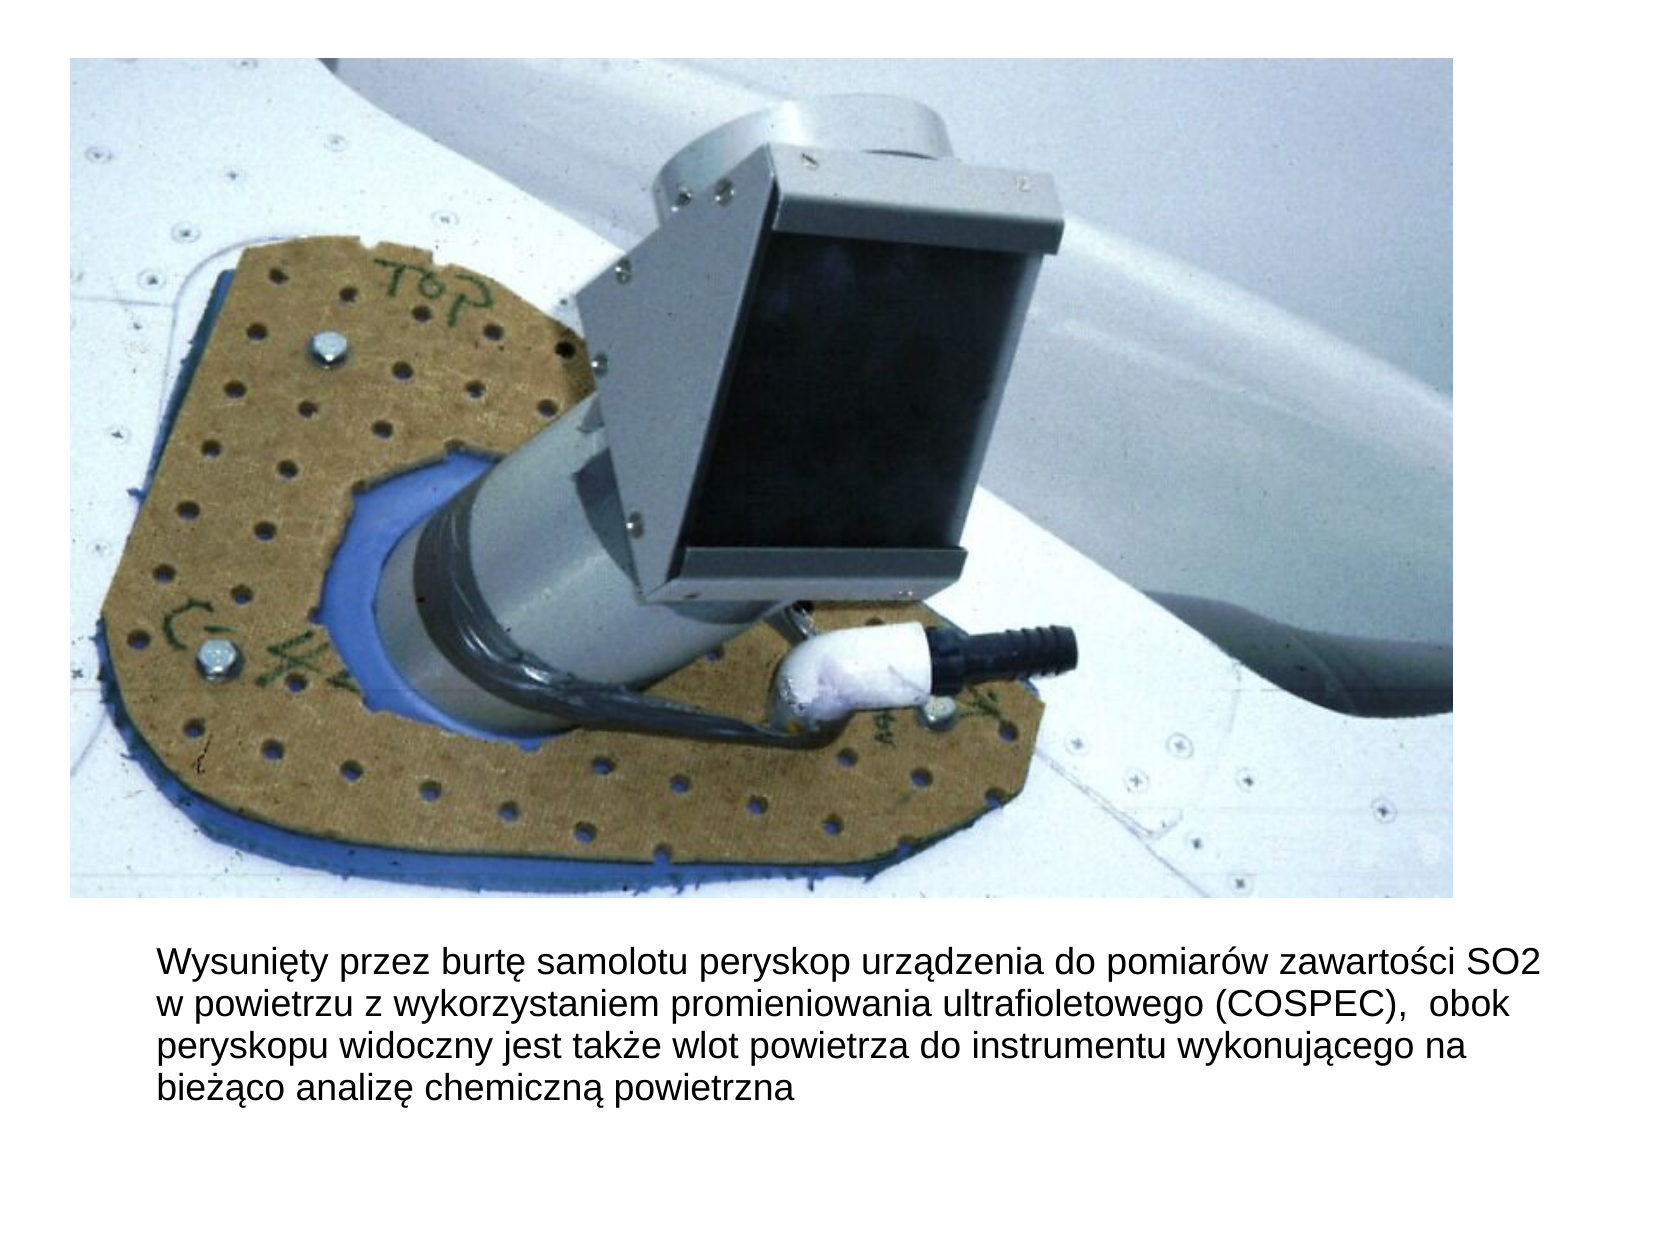

Wysunięty przez burtę samolotu peryskop urządzenia do pomiarów zawartości SO2 w powietrzu z wykorzystaniem promieniowania ultrafioletowego (COSPEC), obok peryskopu widoczny jest także wlot powietrza do instrumentu wykonującego na bieżąco analizę chemiczną powietrzna